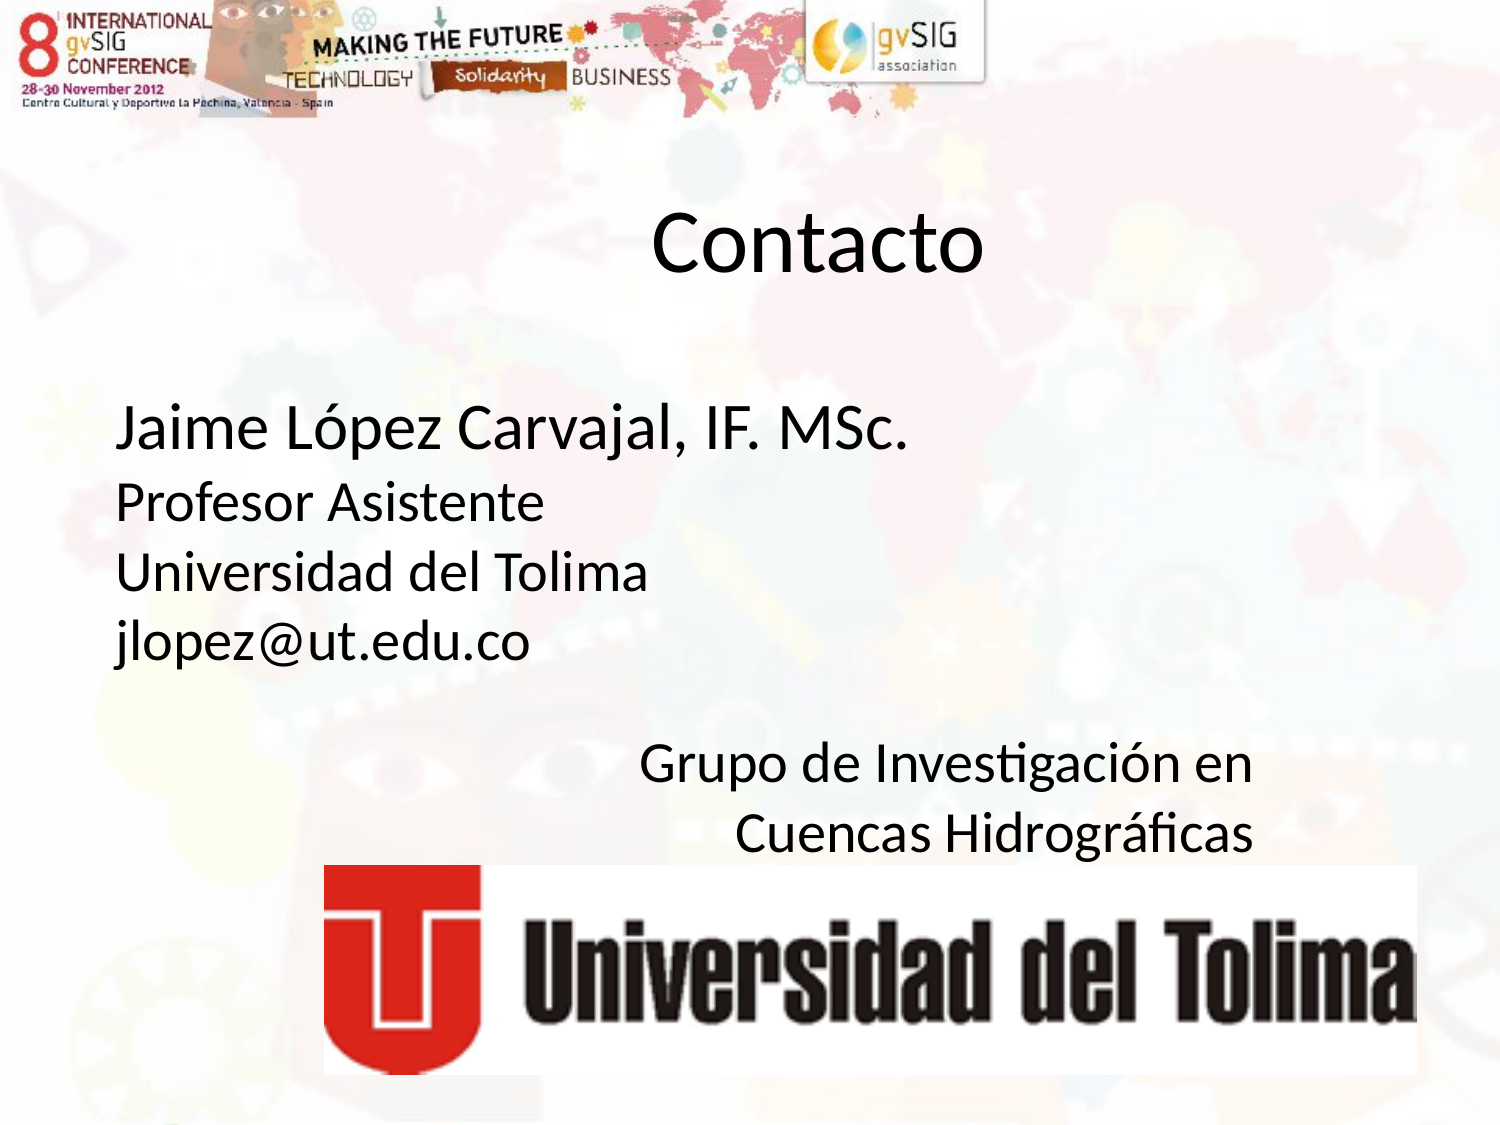

# Contacto
Jaime López Carvajal, IF. MSc.
Profesor Asistente
Universidad del Tolima
jlopez@ut.edu.co
Grupo de Investigación en Cuencas Hidrográficas